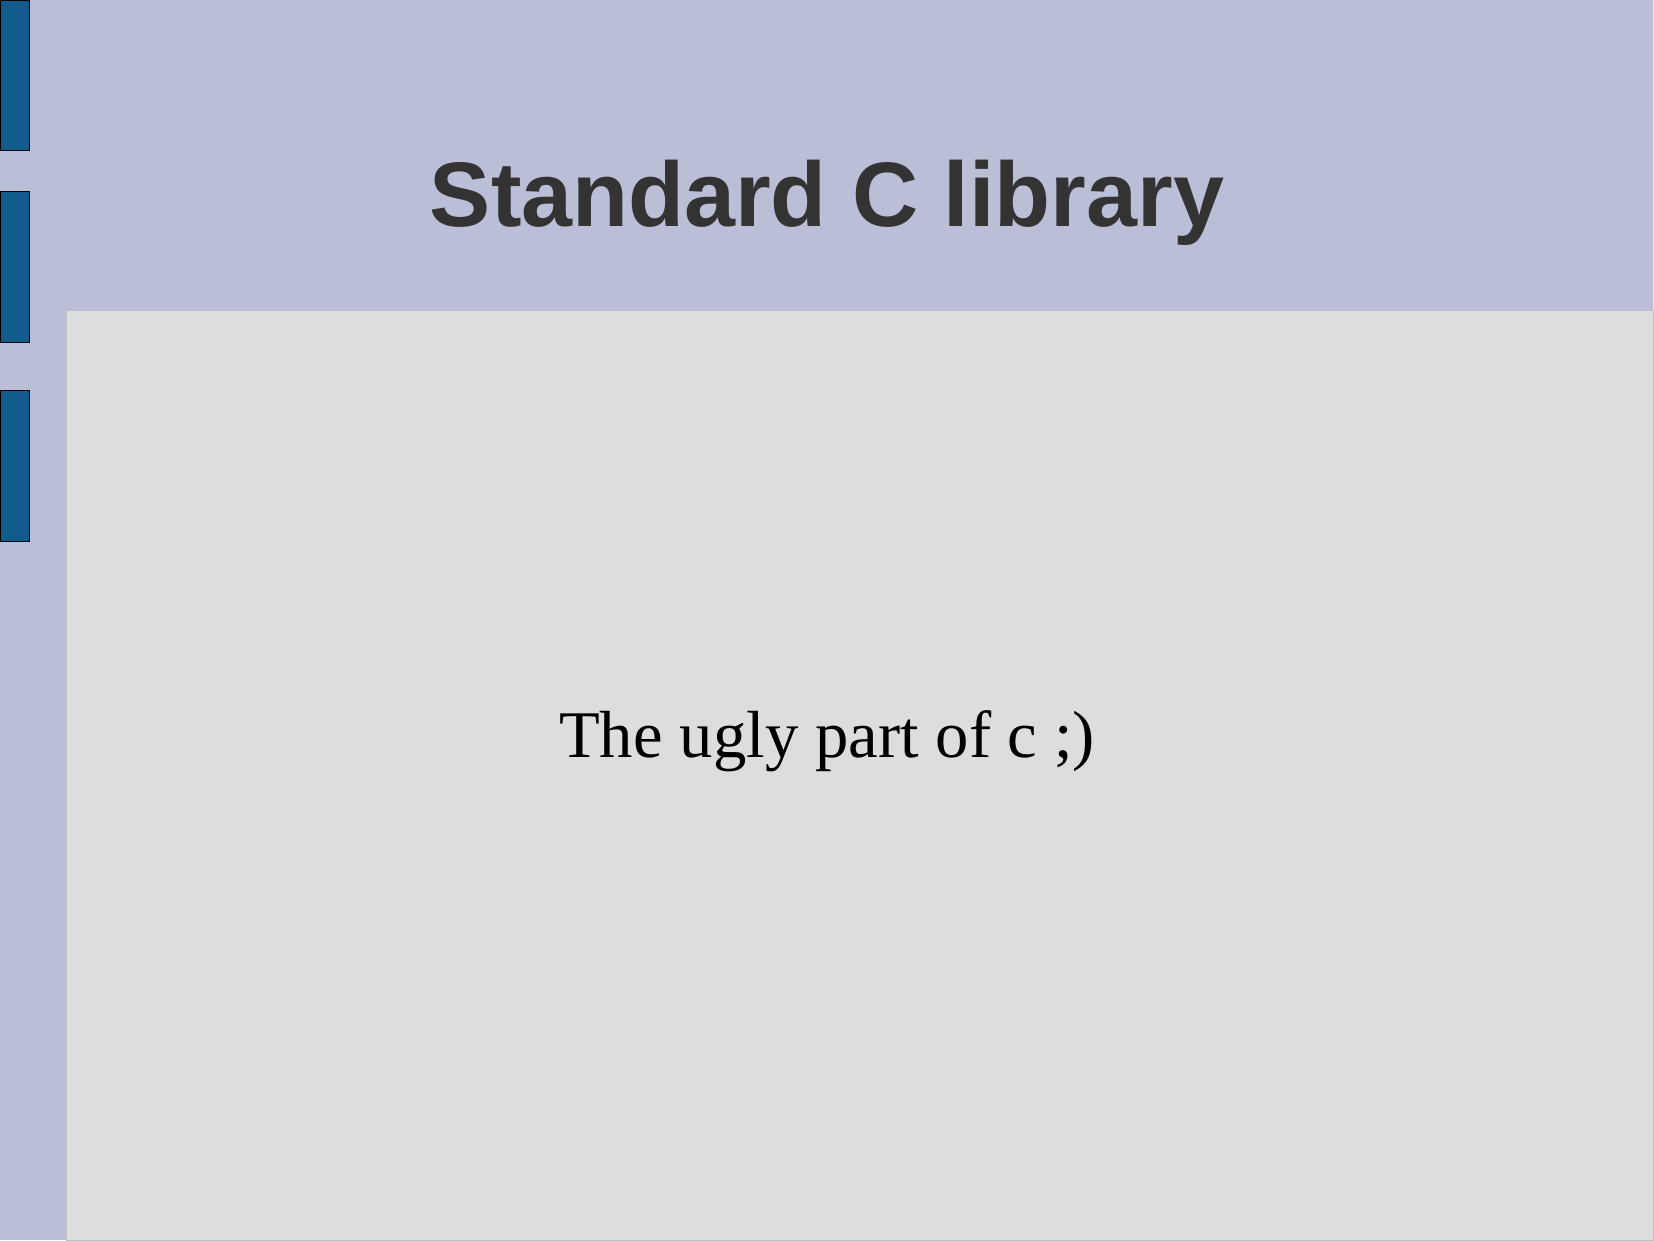

# Standard C library
The ugly part of c ;)